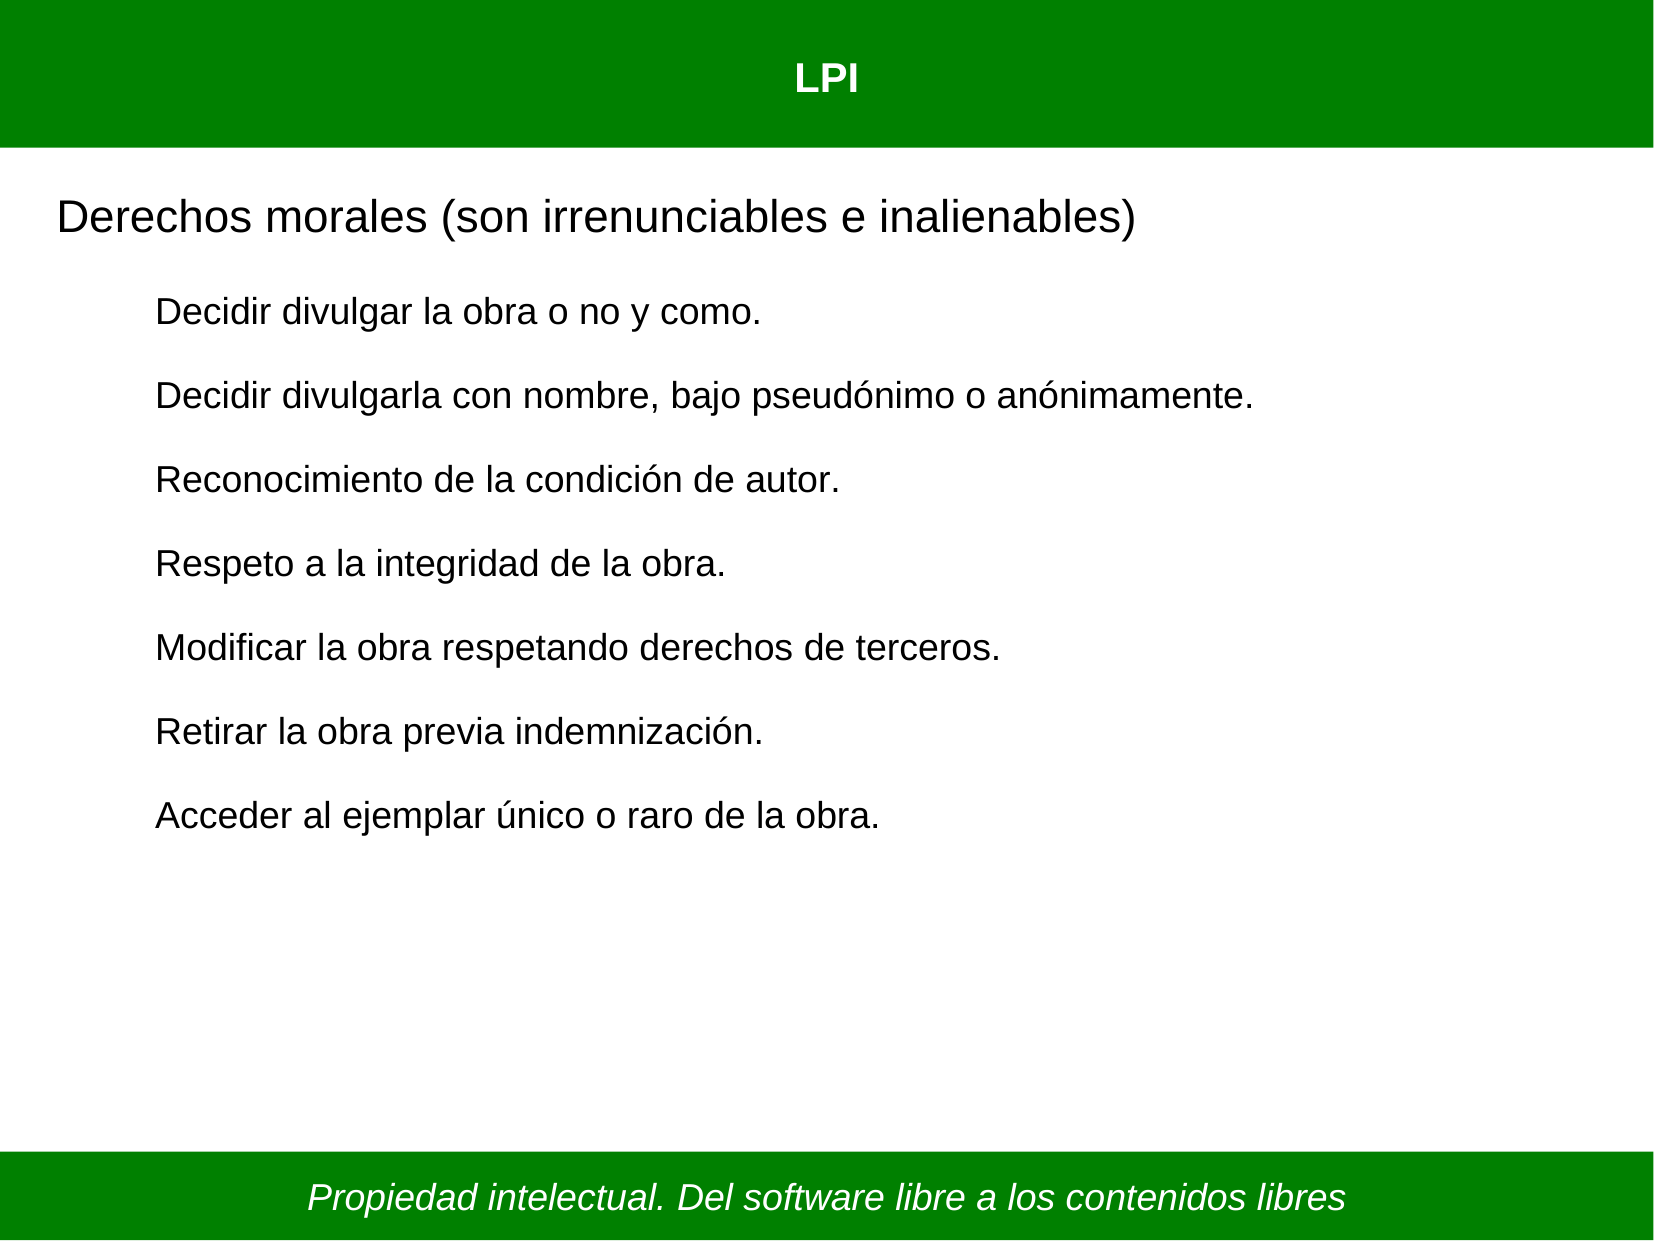

LPI
Derechos morales (son irrenunciables e inalienables)
 Decidir divulgar la obra o no y como.
 Decidir divulgarla con nombre, bajo pseudónimo o anónimamente.
 Reconocimiento de la condición de autor.
 Respeto a la integridad de la obra.
 Modificar la obra respetando derechos de terceros.
 Retirar la obra previa indemnización.
 Acceder al ejemplar único o raro de la obra.
Propiedad intelectual. Del software libre a los contenidos libres